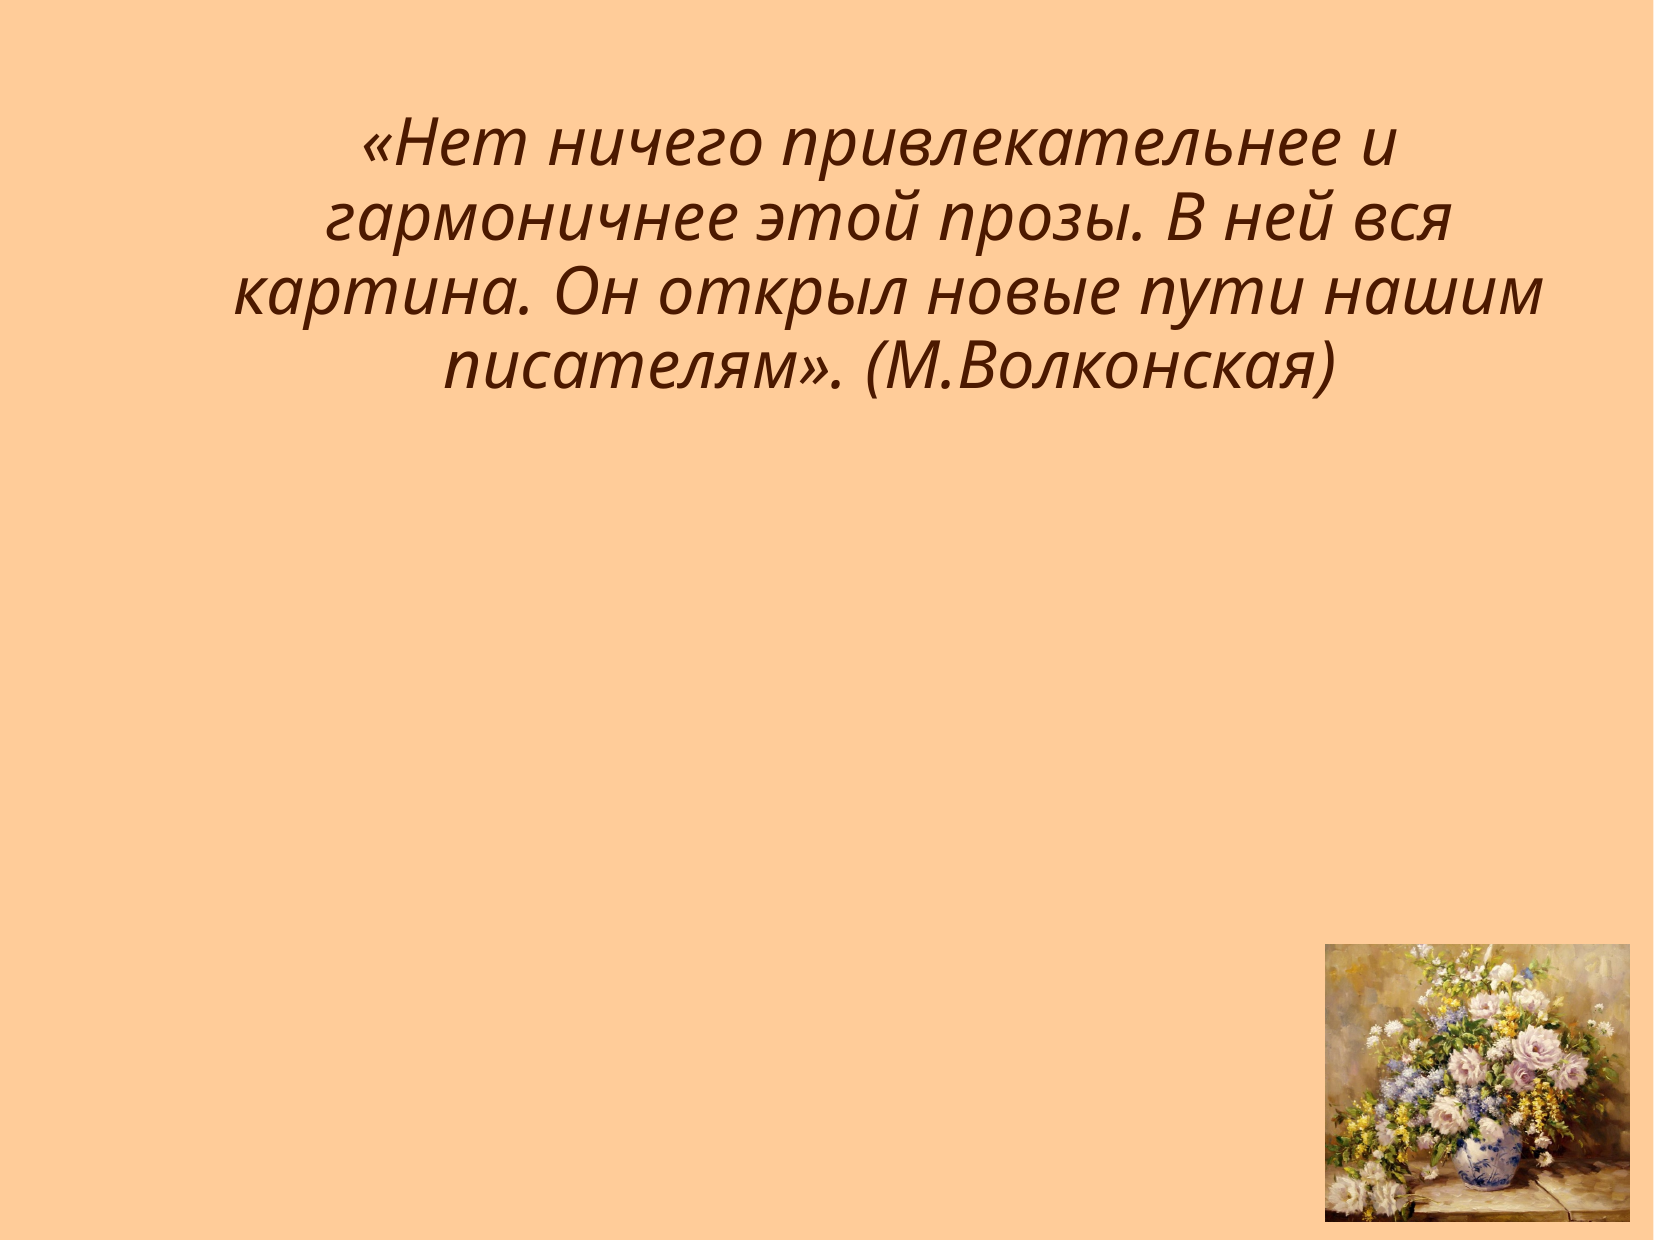

# «Нет ничего привлекательнее и гармоничнее этой прозы. В ней вся картина. Он открыл новые пути нашим писателям». (М.Волконская)